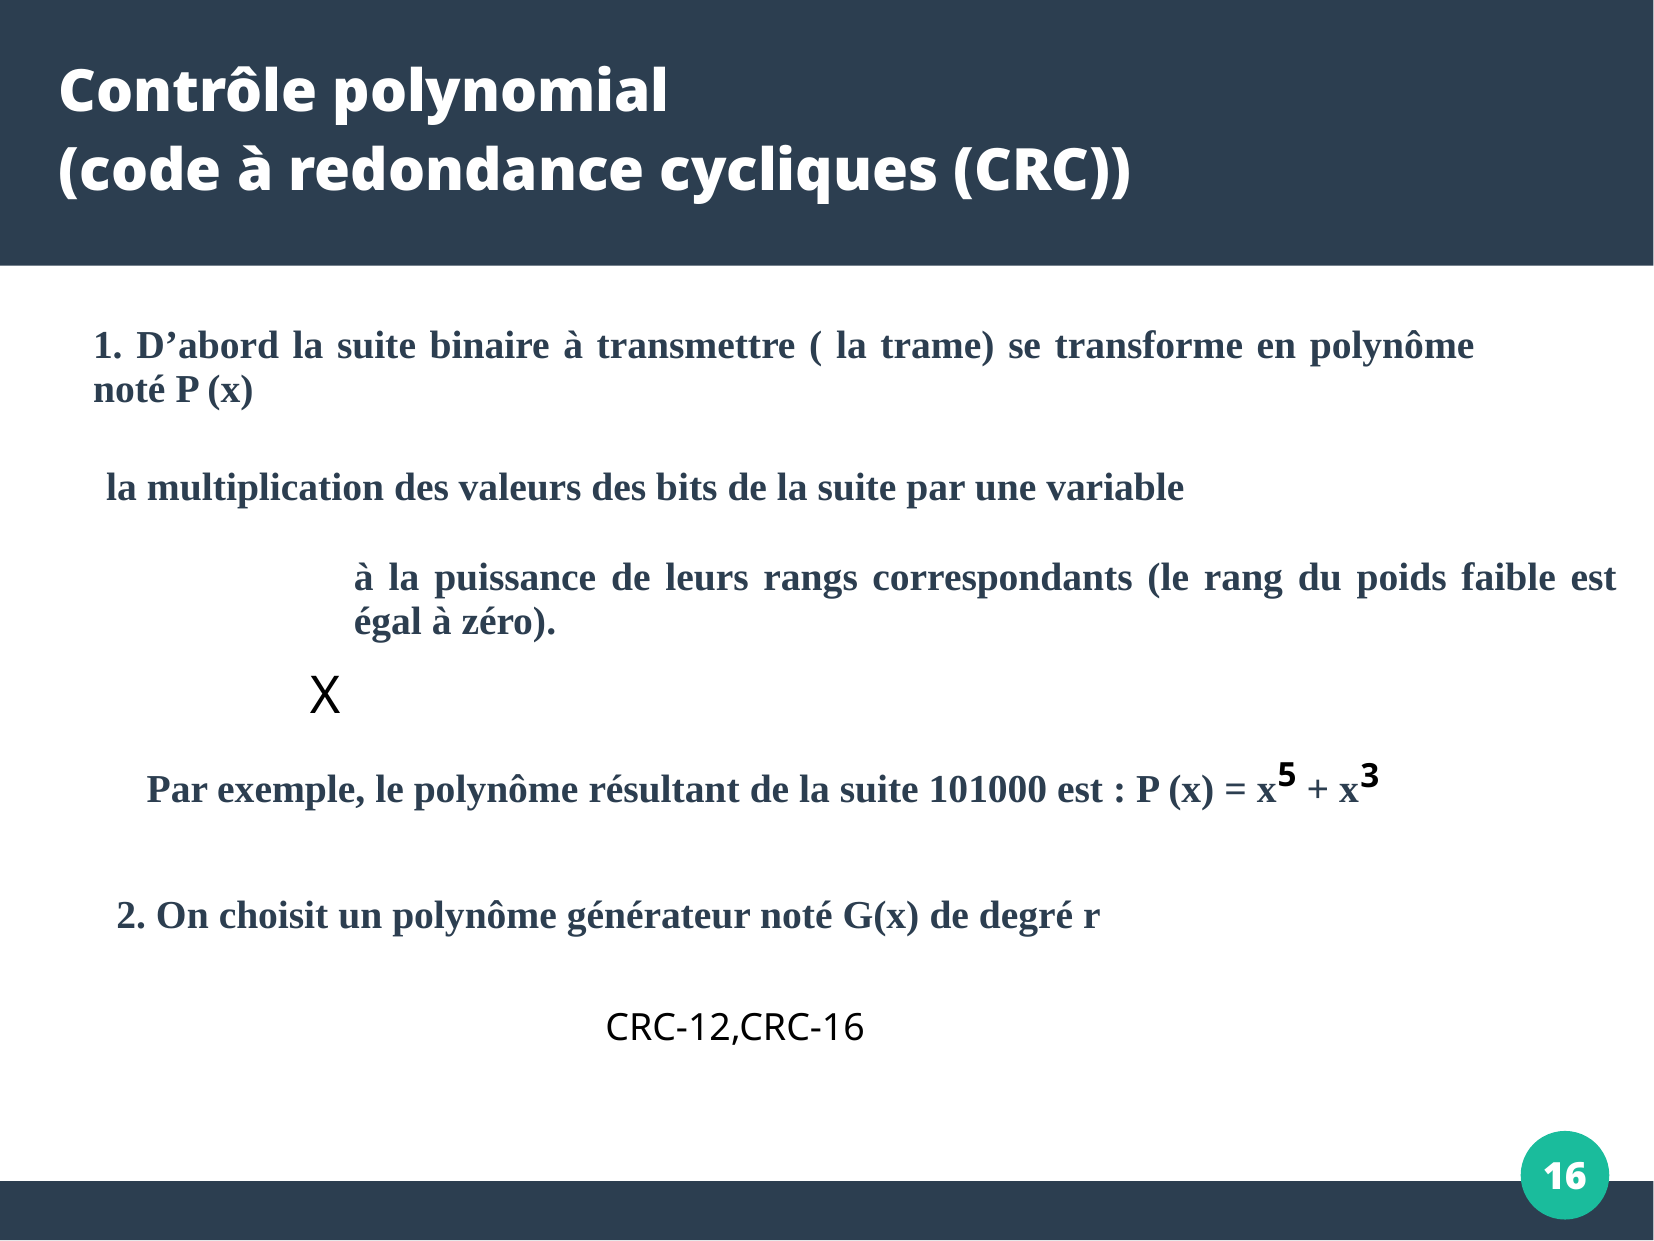

# Contrôle polynomial (code à redondance cycliques (CRC))
1. D’abord la suite binaire à transmettre ( la trame) se transforme en polynôme noté P (x)
la multiplication des valeurs des bits de la suite par une variable
à la puissance de leurs rangs correspondants (le rang du poids faible est égal à zéro).
X
5
3
Par exemple, le polynôme résultant de la suite 101000 est : P (x) = x + x
2. On choisit un polynôme générateur noté G(x) de degré r
CRC-12,CRC-16
16